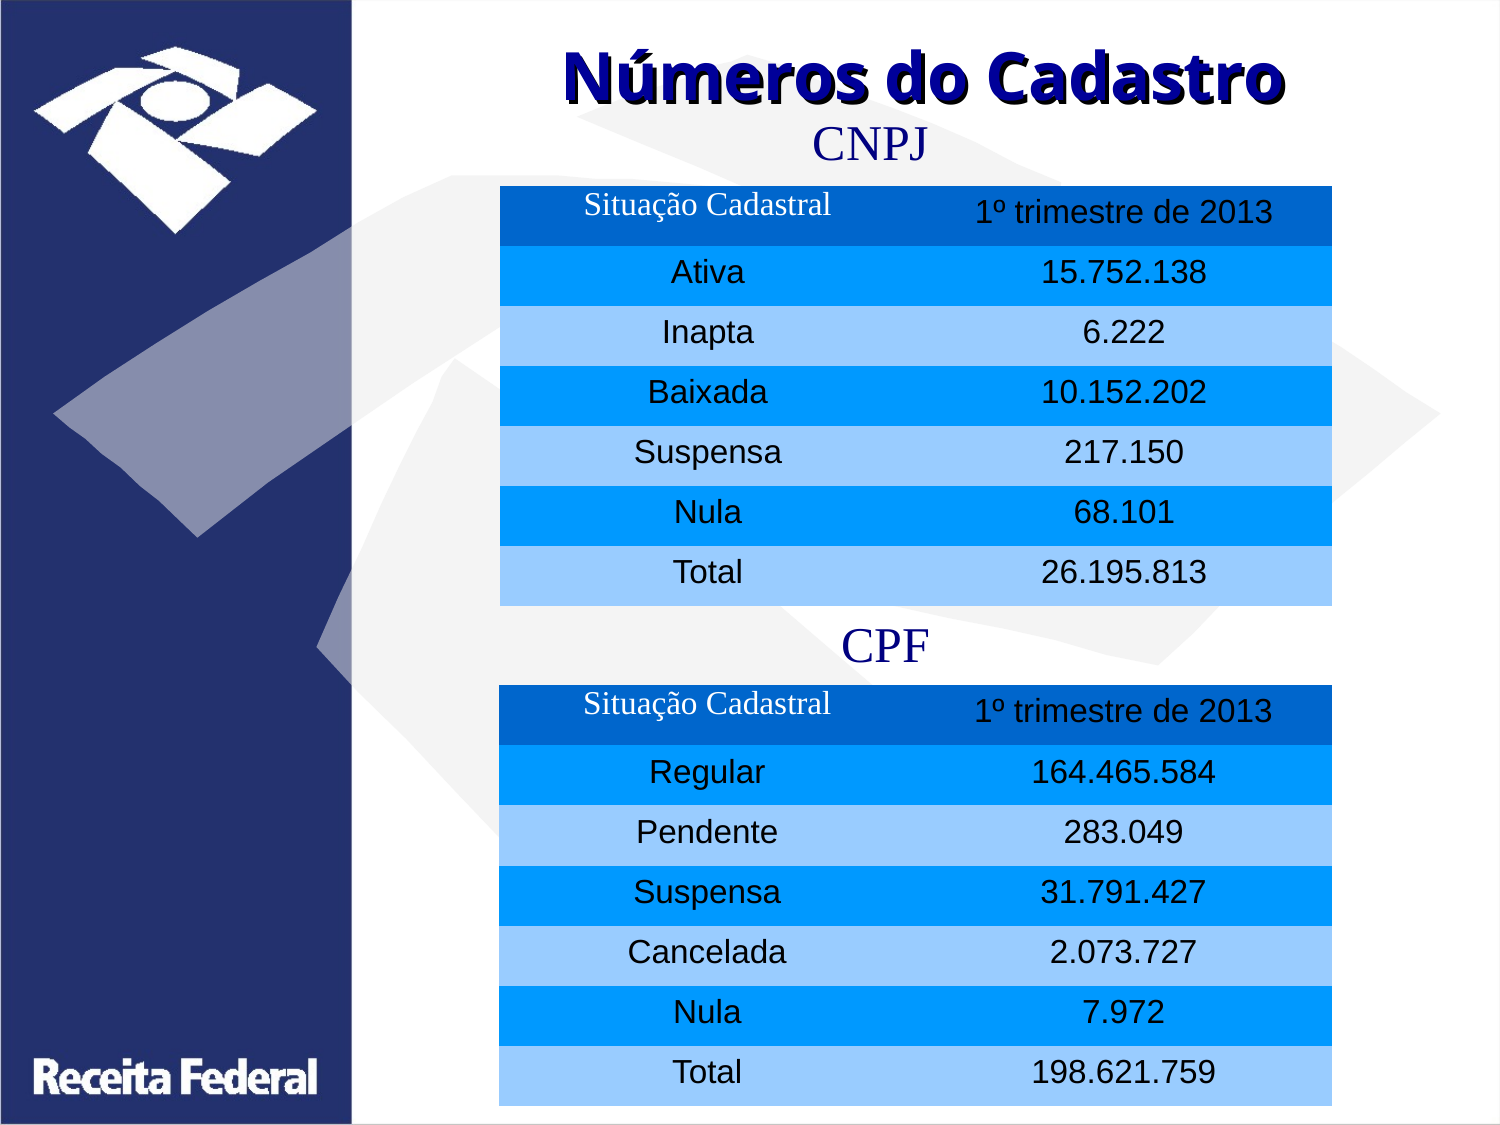

Números do Cadastro
CNPJ
| Situação Cadastral | 1º trimestre de 2013 |
| --- | --- |
| Ativa | 15.752.138 |
| Inapta | 6.222 |
| Baixada | 10.152.202 |
| Suspensa | 217.150 |
| Nula | 68.101 |
| Total | 26.195.813 |
CPF
| Situação Cadastral | 1º trimestre de 2013 |
| --- | --- |
| Regular | 164.465.584 |
| Pendente | 283.049 |
| Suspensa | 31.791.427 |
| Cancelada | 2.073.727 |
| Nula | 7.972 |
| Total | 198.621.759 |